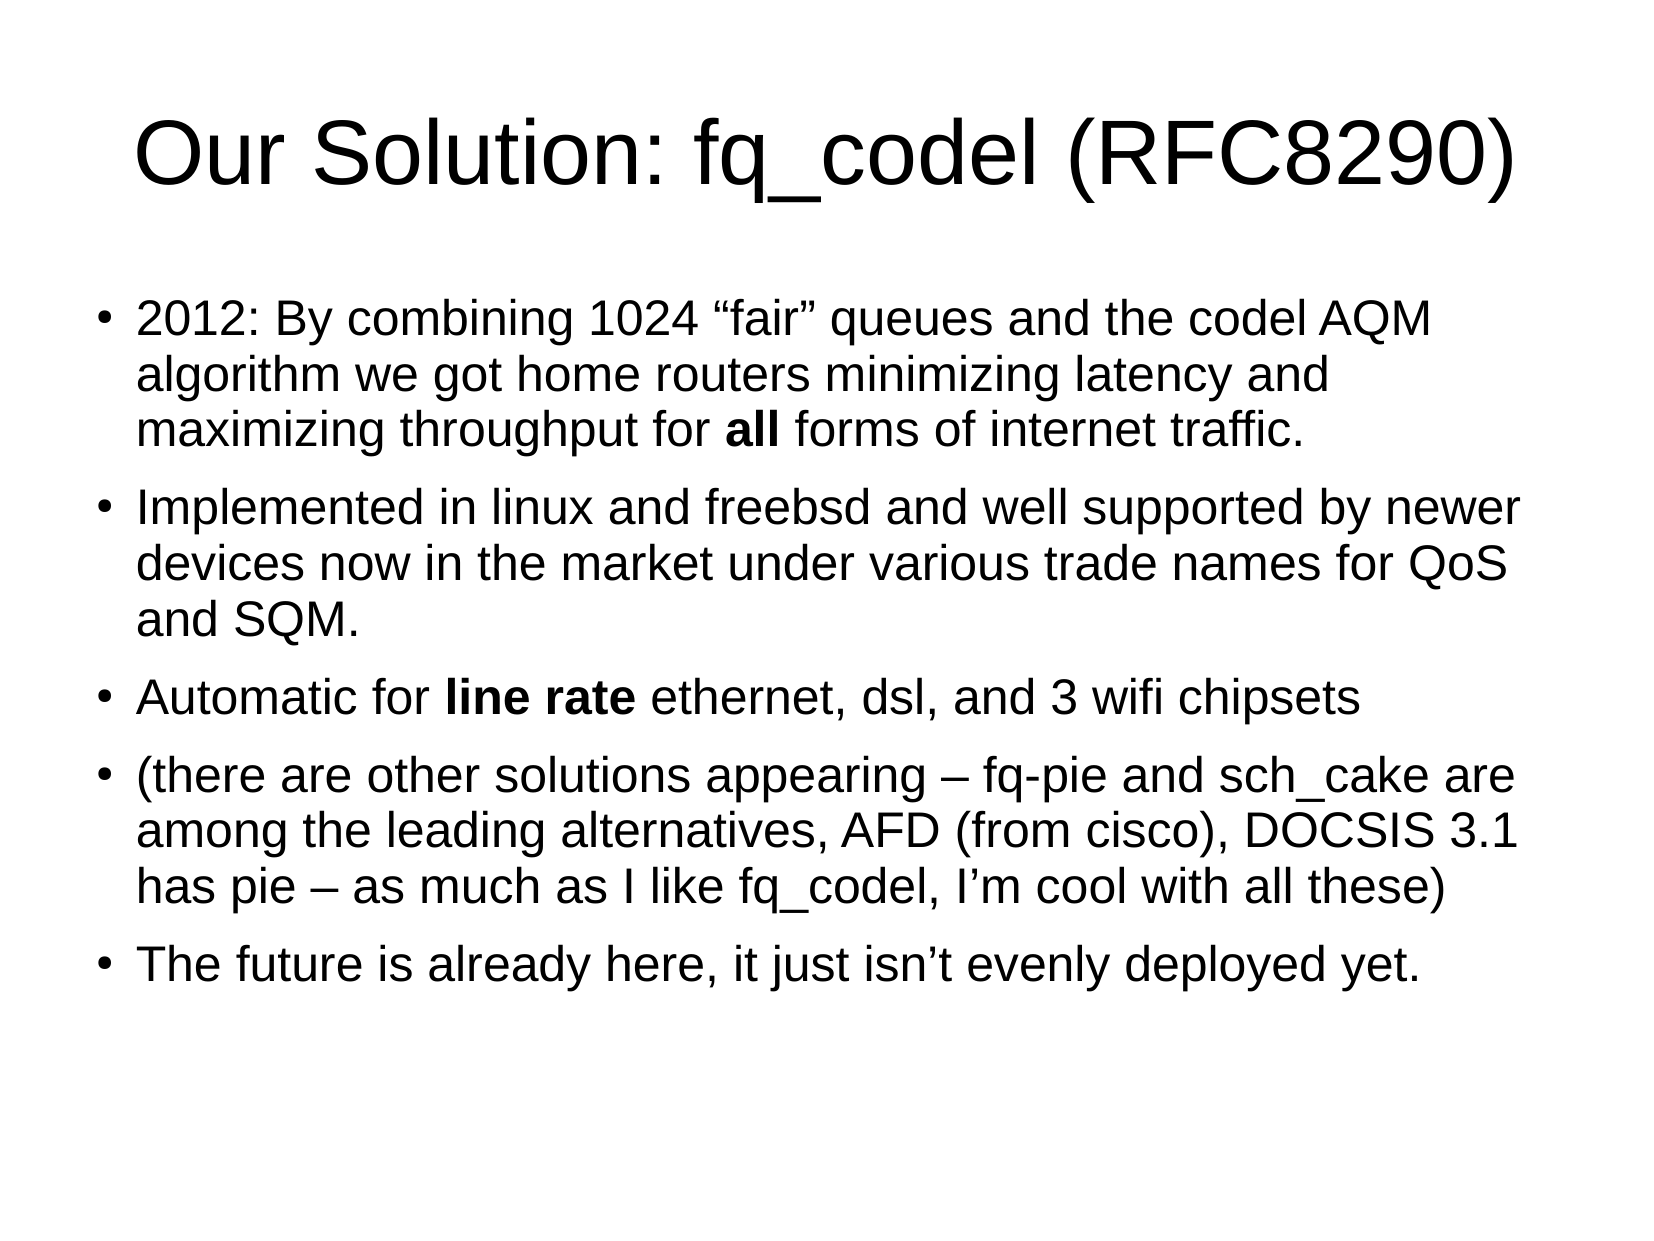

# Our Solution: fq_codel (RFC8290)
2012: By combining 1024 “fair” queues and the codel AQM algorithm we got home routers minimizing latency and maximizing throughput for all forms of internet traffic.
Implemented in linux and freebsd and well supported by newer devices now in the market under various trade names for QoS and SQM.
Automatic for line rate ethernet, dsl, and 3 wifi chipsets
(there are other solutions appearing – fq-pie and sch_cake are among the leading alternatives, AFD (from cisco), DOCSIS 3.1 has pie – as much as I like fq_codel, I’m cool with all these)
The future is already here, it just isn’t evenly deployed yet.